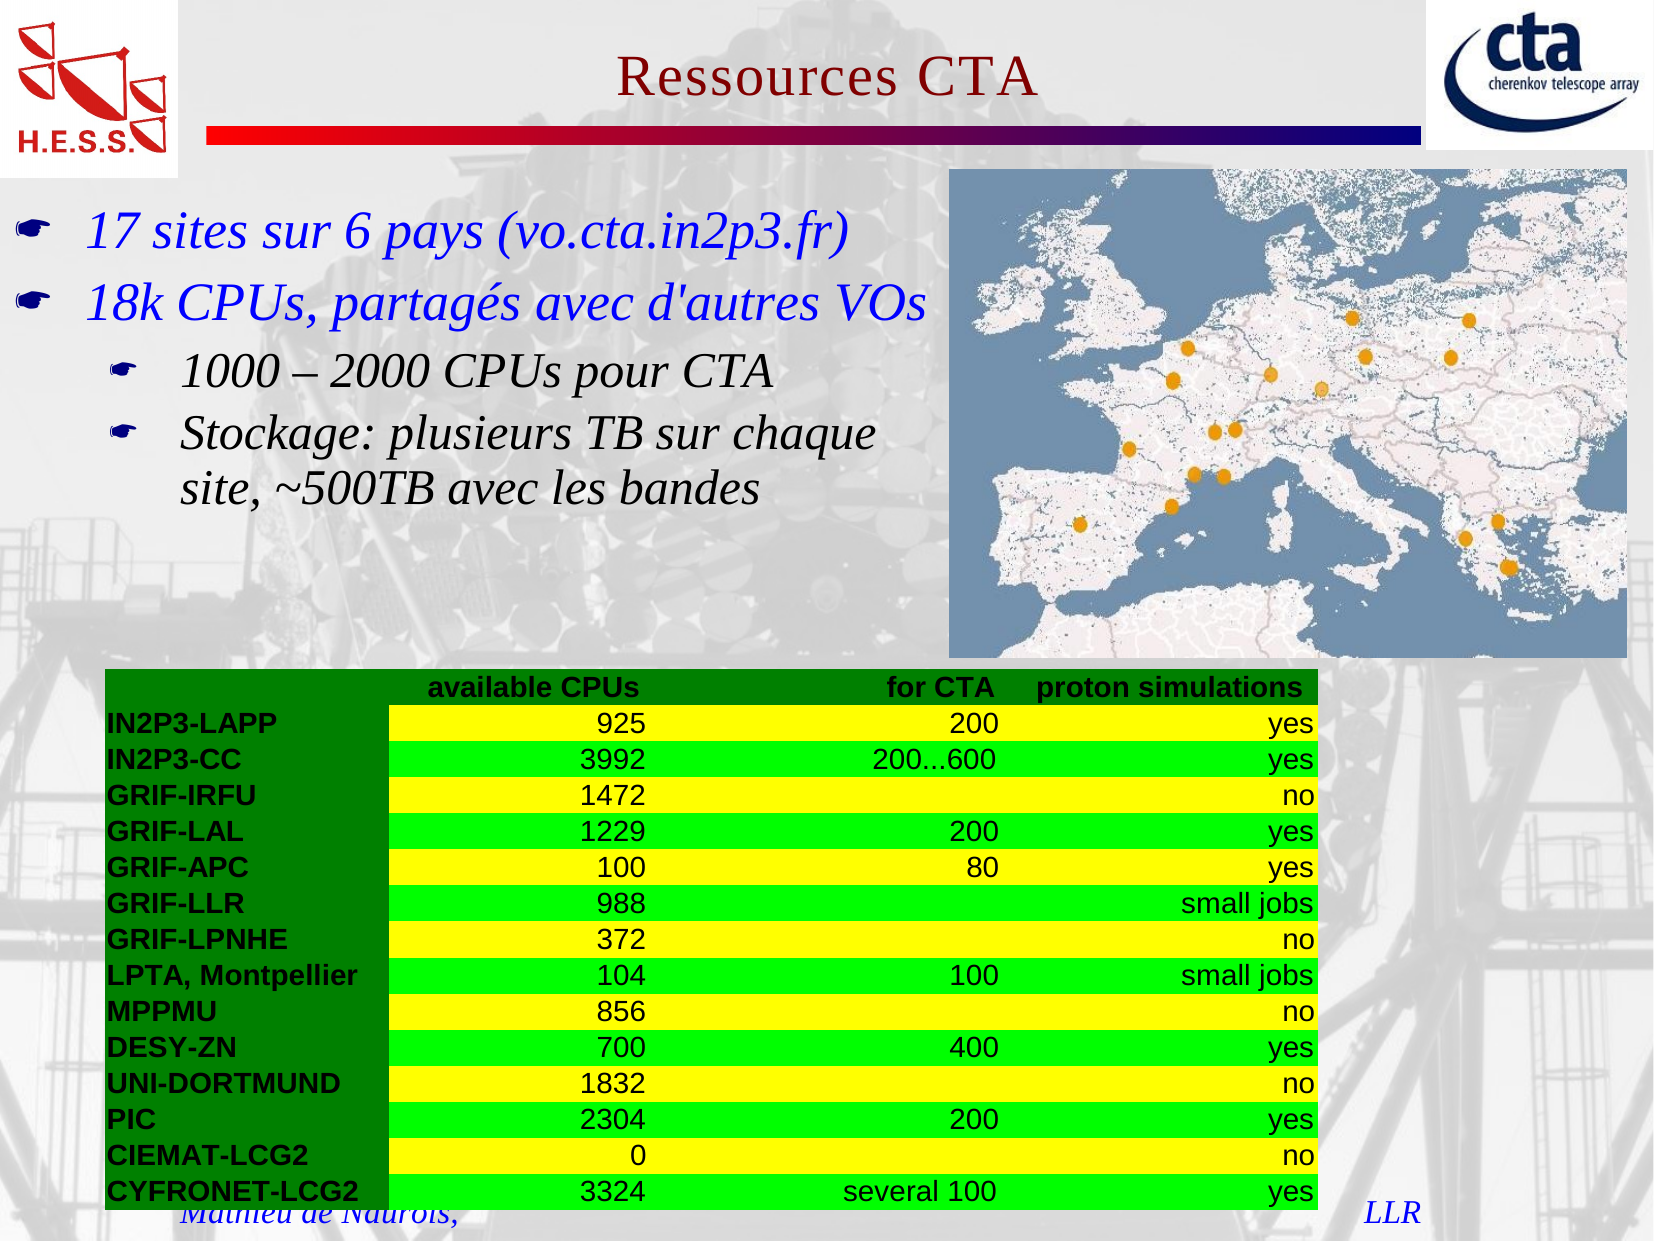

# Ressources CTA
17 sites sur 6 pays (vo.cta.in2p3.fr)
18k CPUs, partagés avec d'autres VOs
1000 – 2000 CPUs pour CTA
Stockage: plusieurs TB sur chaque site, ~500TB avec les bandes